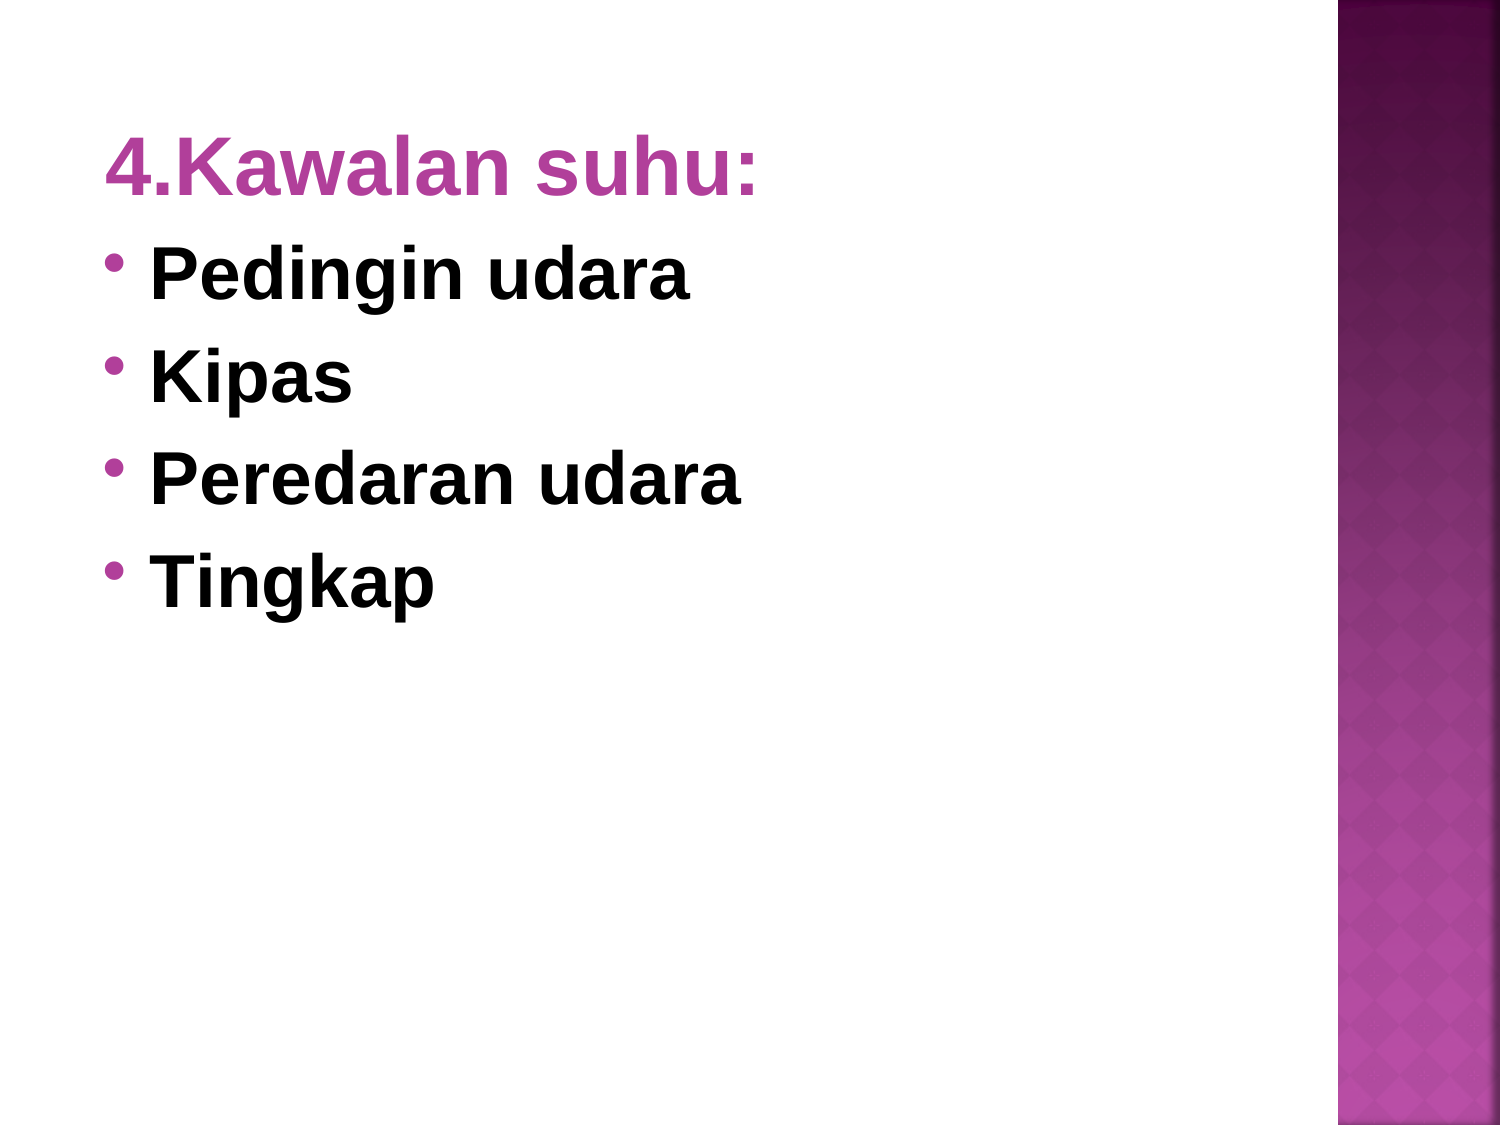

# 4.Kawalan suhu:
Pedingin udara
Kipas
Peredaran udara
Tingkap